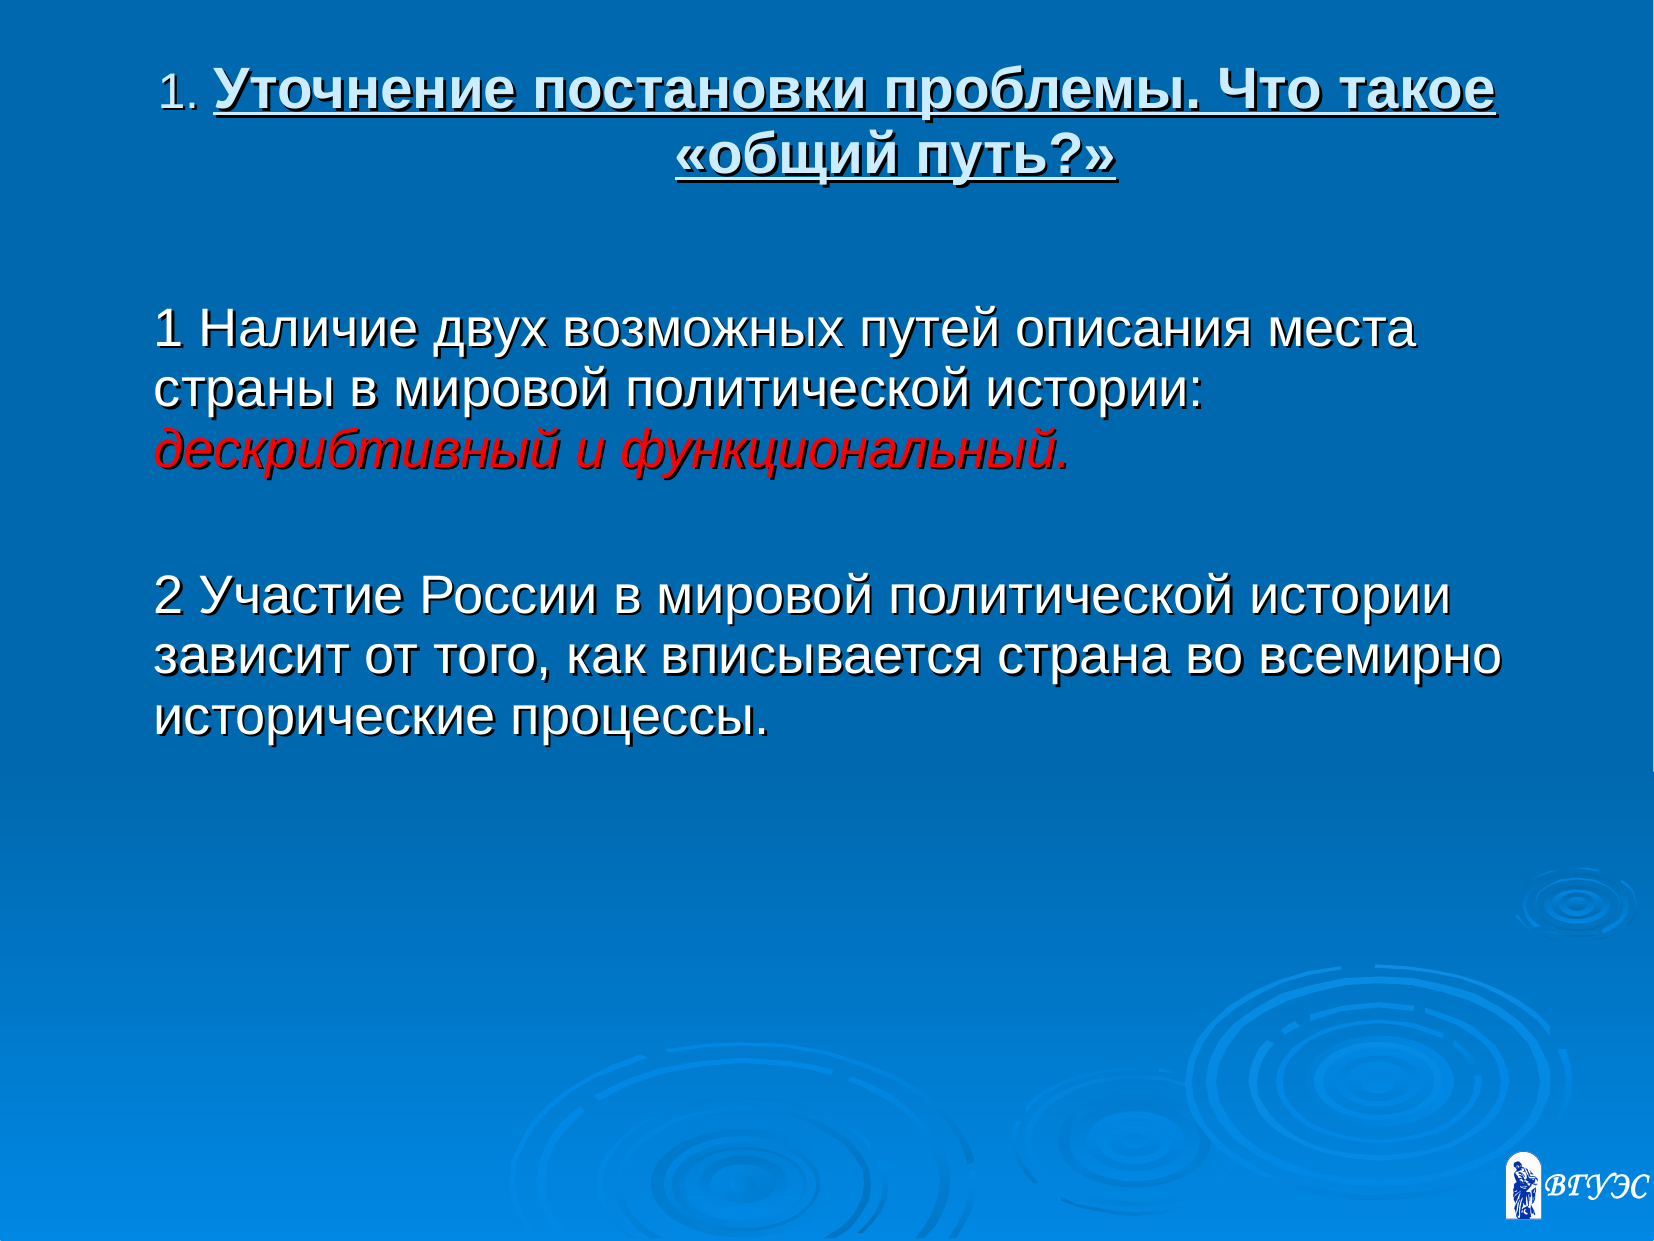

# 1. Уточнение постановки проблемы. Что такое «общий путь?»
1 Наличие двух возможных путей описания места страны в мировой политической истории: дескрибтивный и функциональный.
2 Участие России в мировой политической истории зависит от того, как вписывается страна во всемирно исторические процессы.